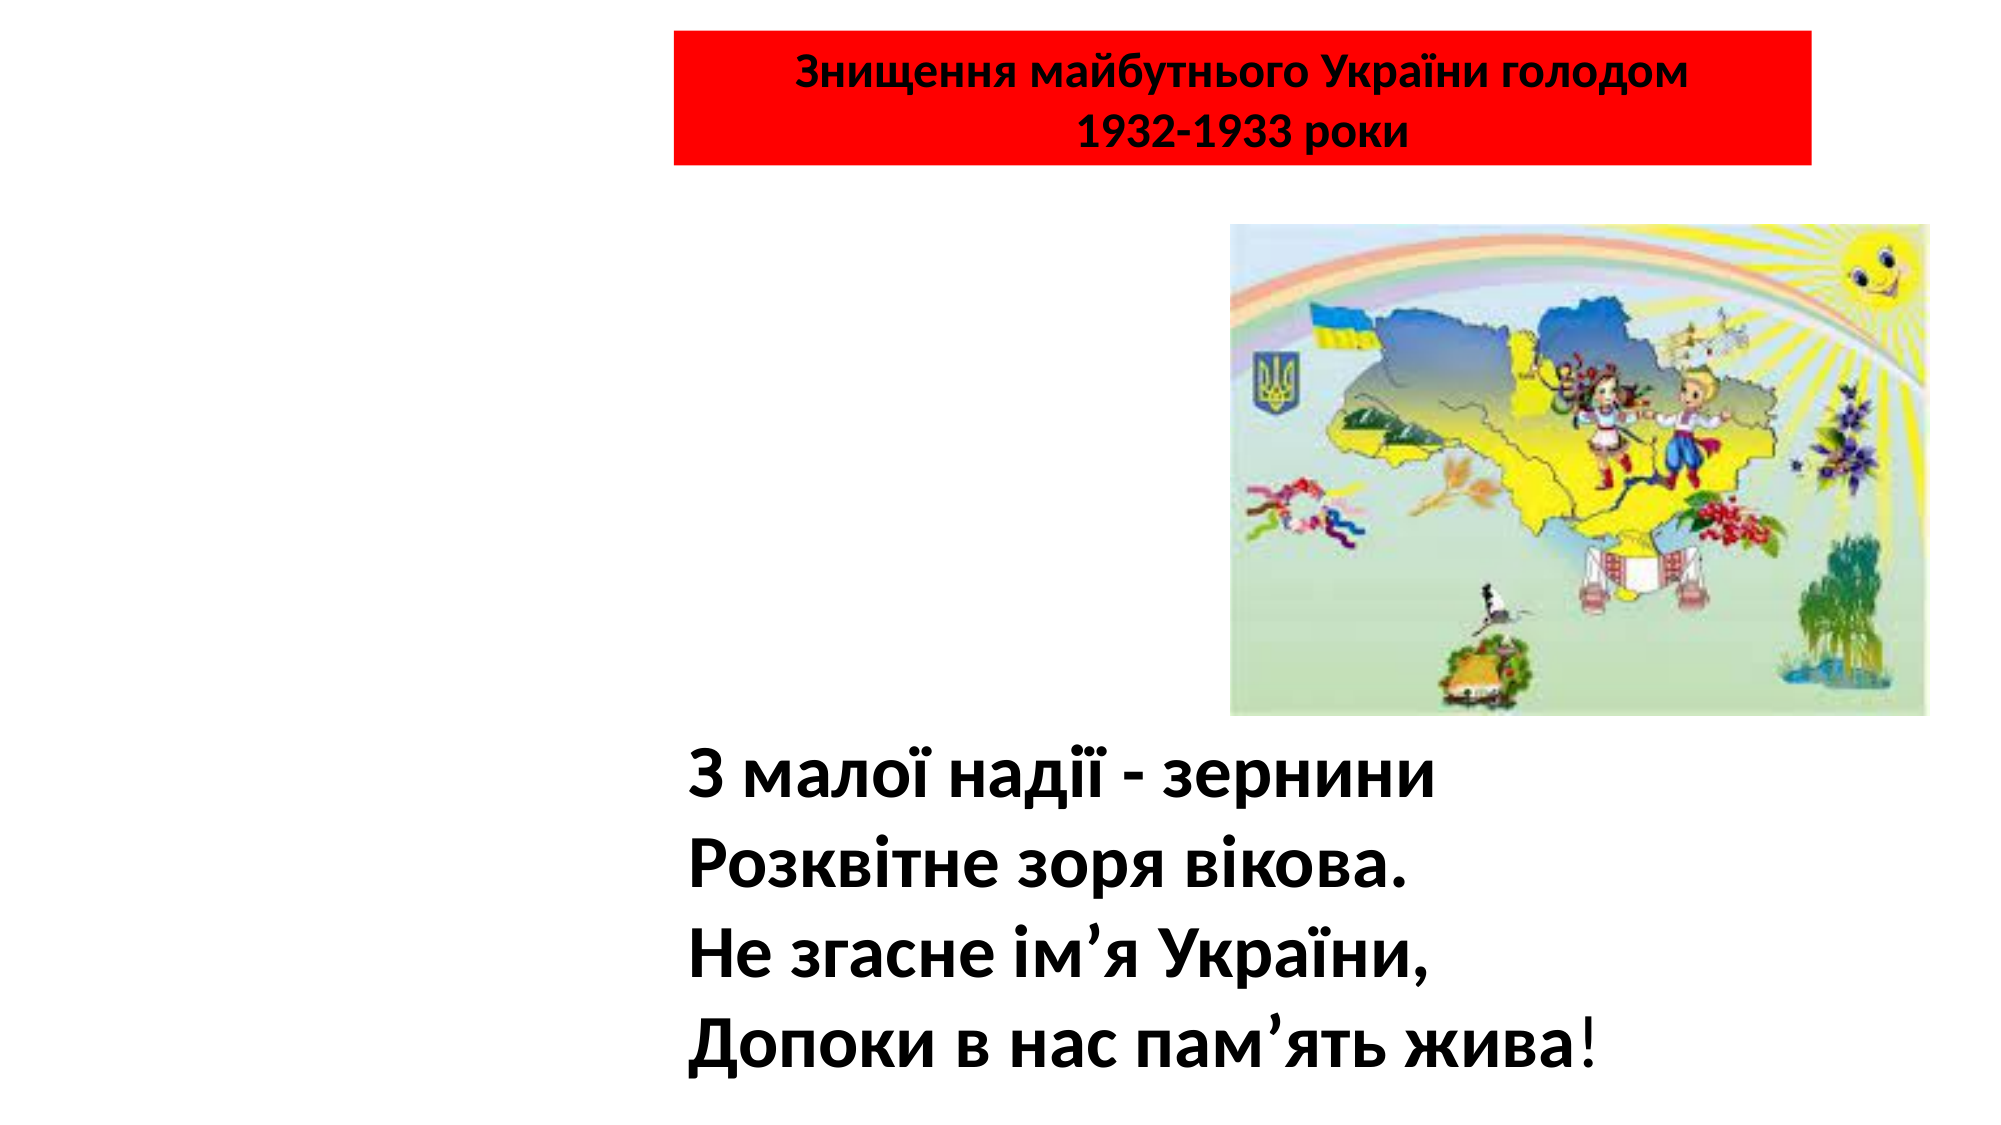

Знищення майбутнього України голодом
1932-1933 роки
З малої надії - зернини
Розквітне зоря вікова.
Не згасне ім’я України,
Допоки в нас пам’ять жива!